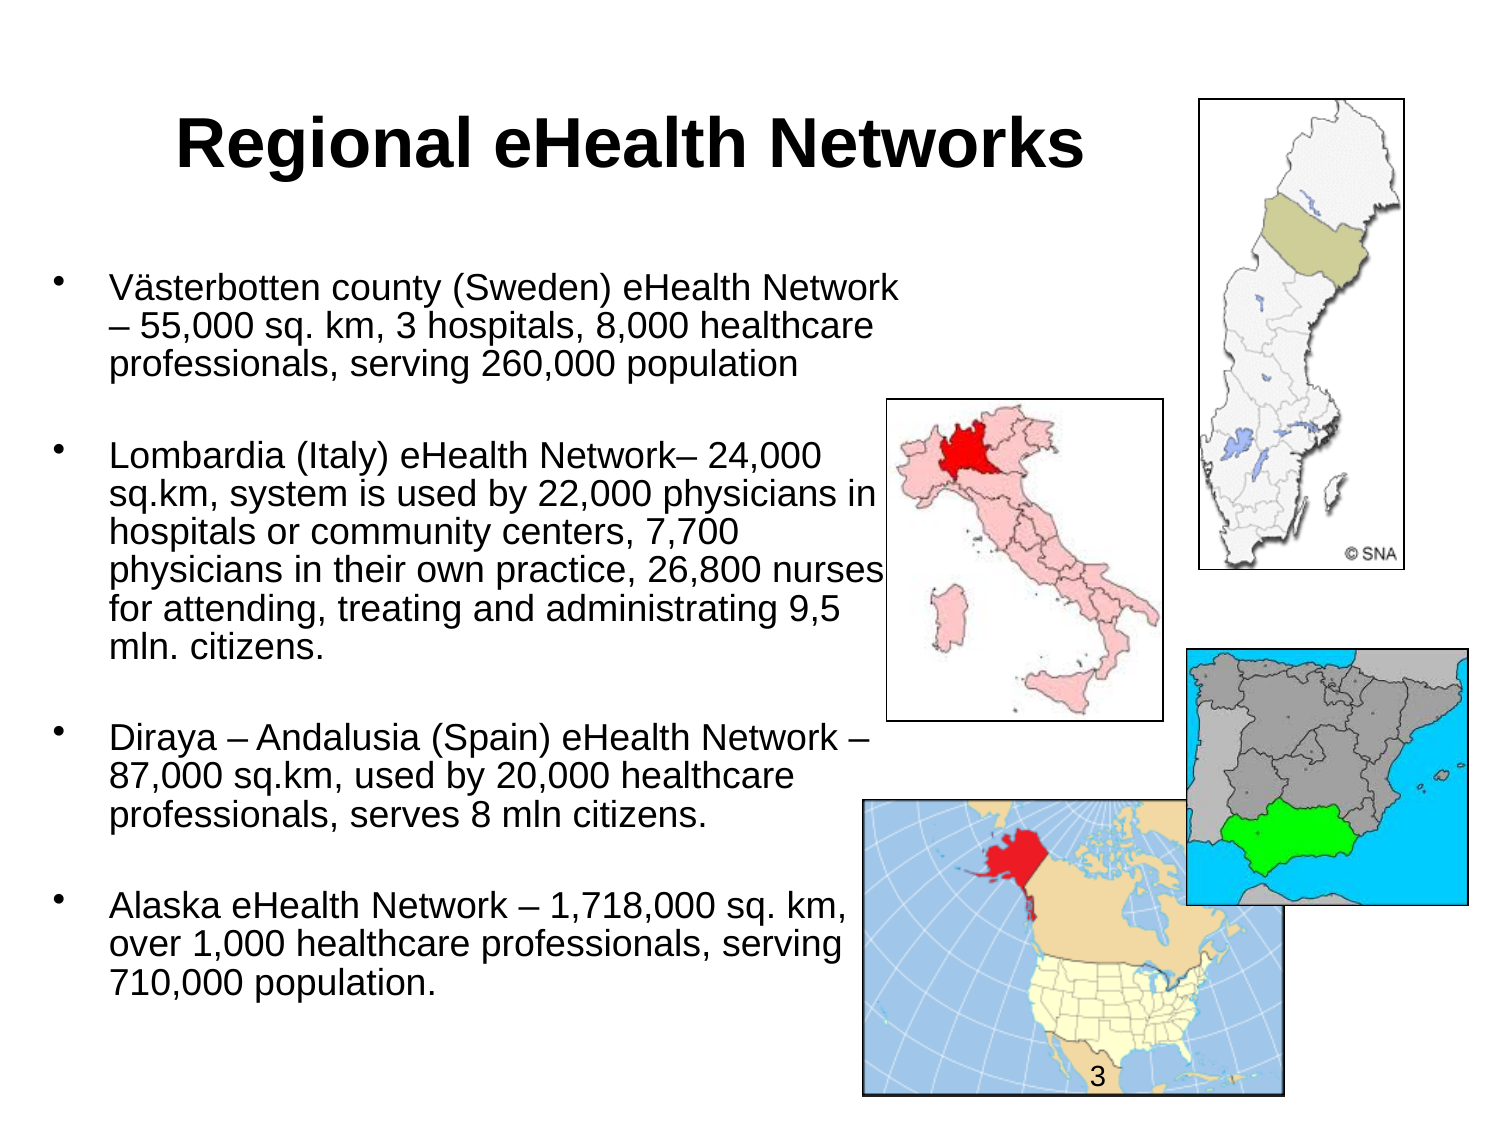

# Regional eHealth Networks
Västerbotten county (Sweden) eHealth Network – 55,000 sq. km, 3 hospitals, 8,000 healthcare professionals, serving 260,000 population
Lombardia (Italy) eHealth Network– 24,000 sq.km, system is used by 22,000 physicians in hospitals or community centers, 7,700 physicians in their own practice, 26,800 nurses for attending, treating and administrating 9,5 mln. citizens.
Diraya – Andalusia (Spain) eHealth Network – 87,000 sq.km, used by 20,000 healthcare professionals, serves 8 mln citizens.
Alaska eHealth Network – 1,718,000 sq. km, over 1,000 healthcare professionals, serving 710,000 population.